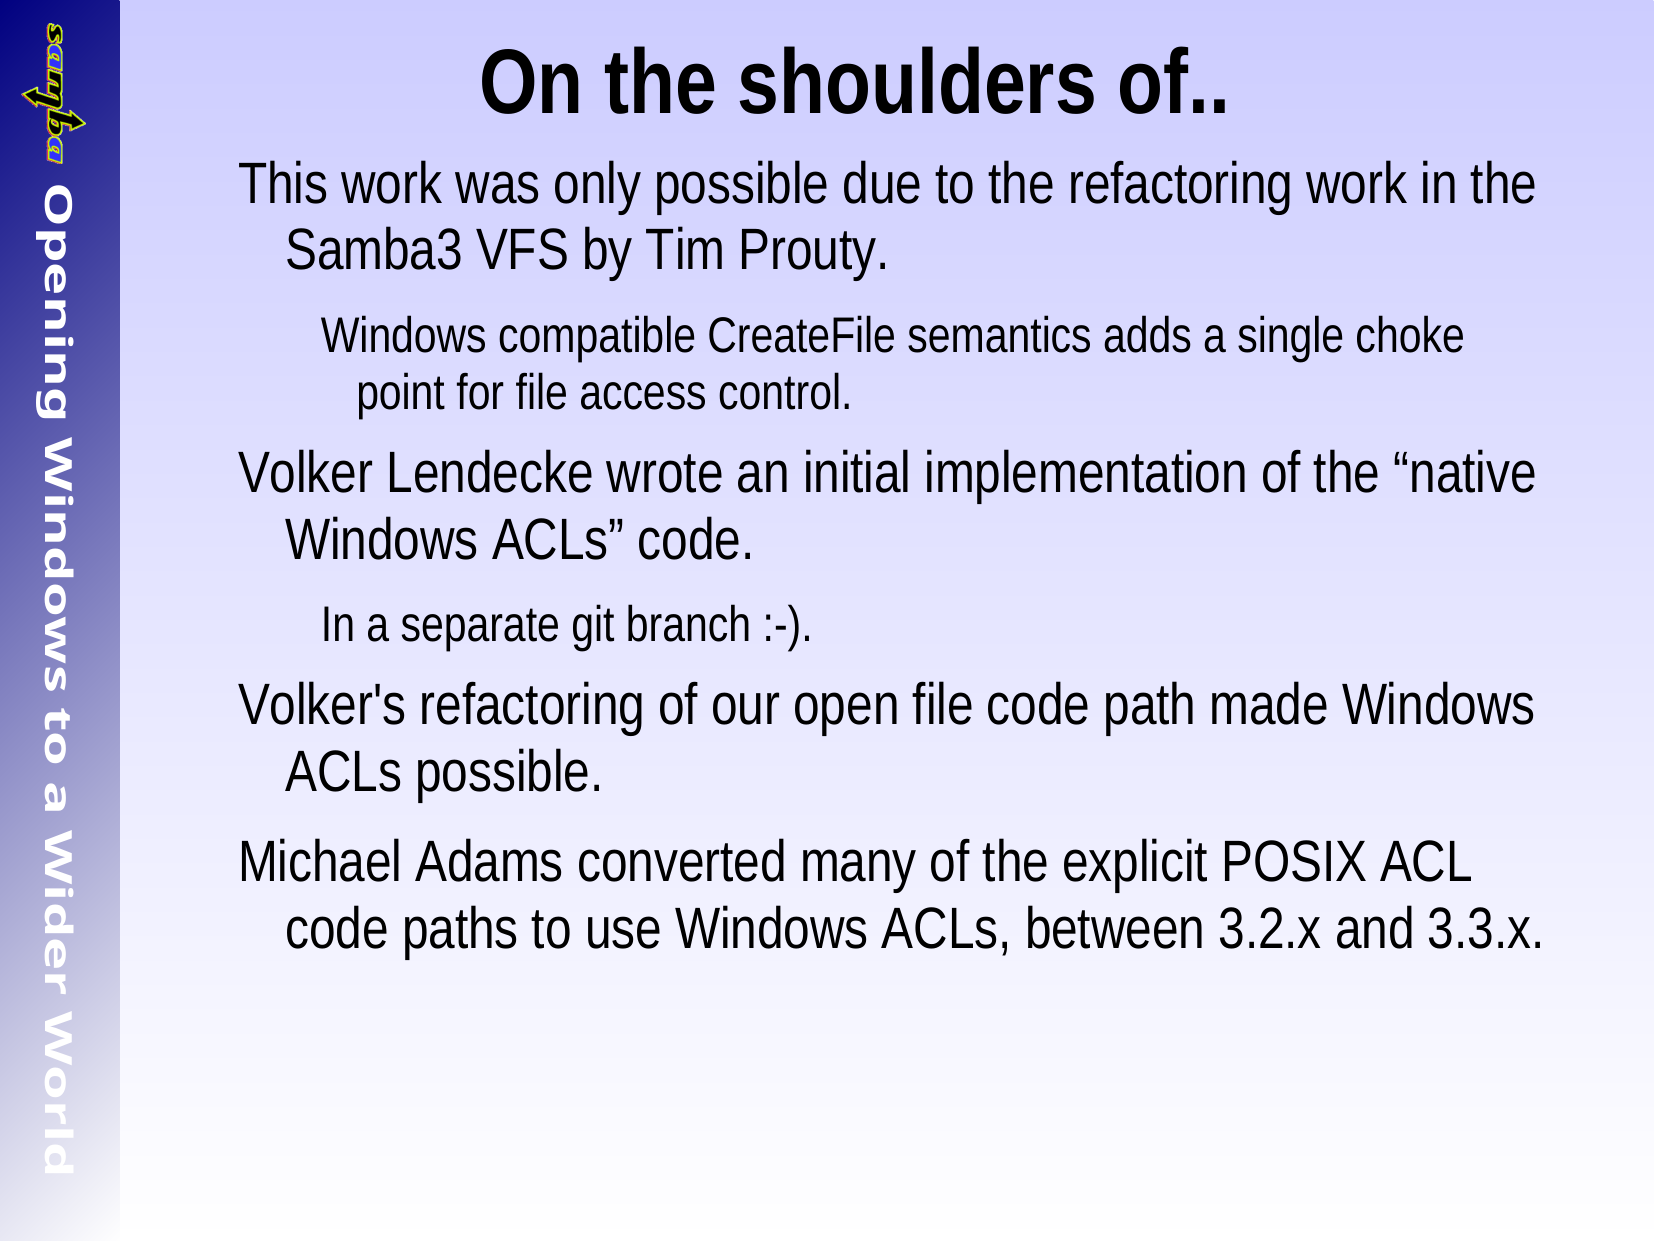

# On the shoulders of..
This work was only possible due to the refactoring work in the Samba3 VFS by Tim Prouty.
Windows compatible CreateFile semantics adds a single choke point for file access control.
Volker Lendecke wrote an initial implementation of the “native Windows ACLs” code.
In a separate git branch :-).
Volker's refactoring of our open file code path made Windows ACLs possible.
Michael Adams converted many of the explicit POSIX ACL code paths to use Windows ACLs, between 3.2.x and 3.3.x.